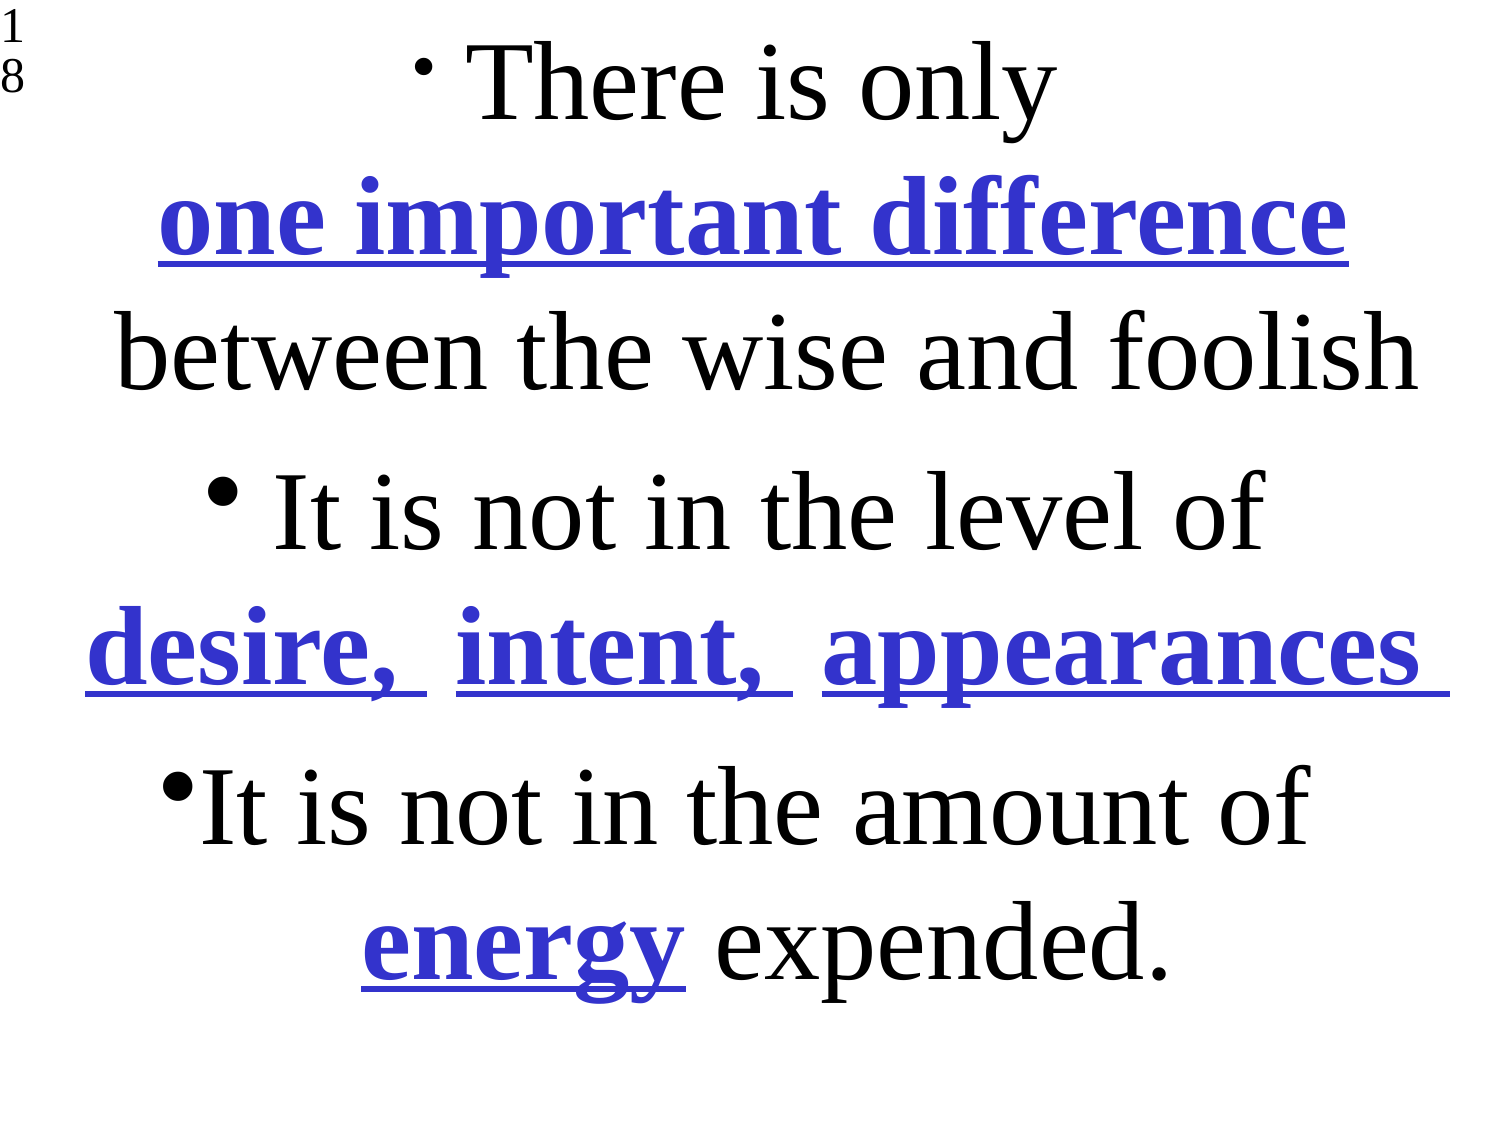

 There is only
one important difference
between the wise and foolish
 It is not in the level of
desire, intent, appearances
It is not in the amount of
energy expended.